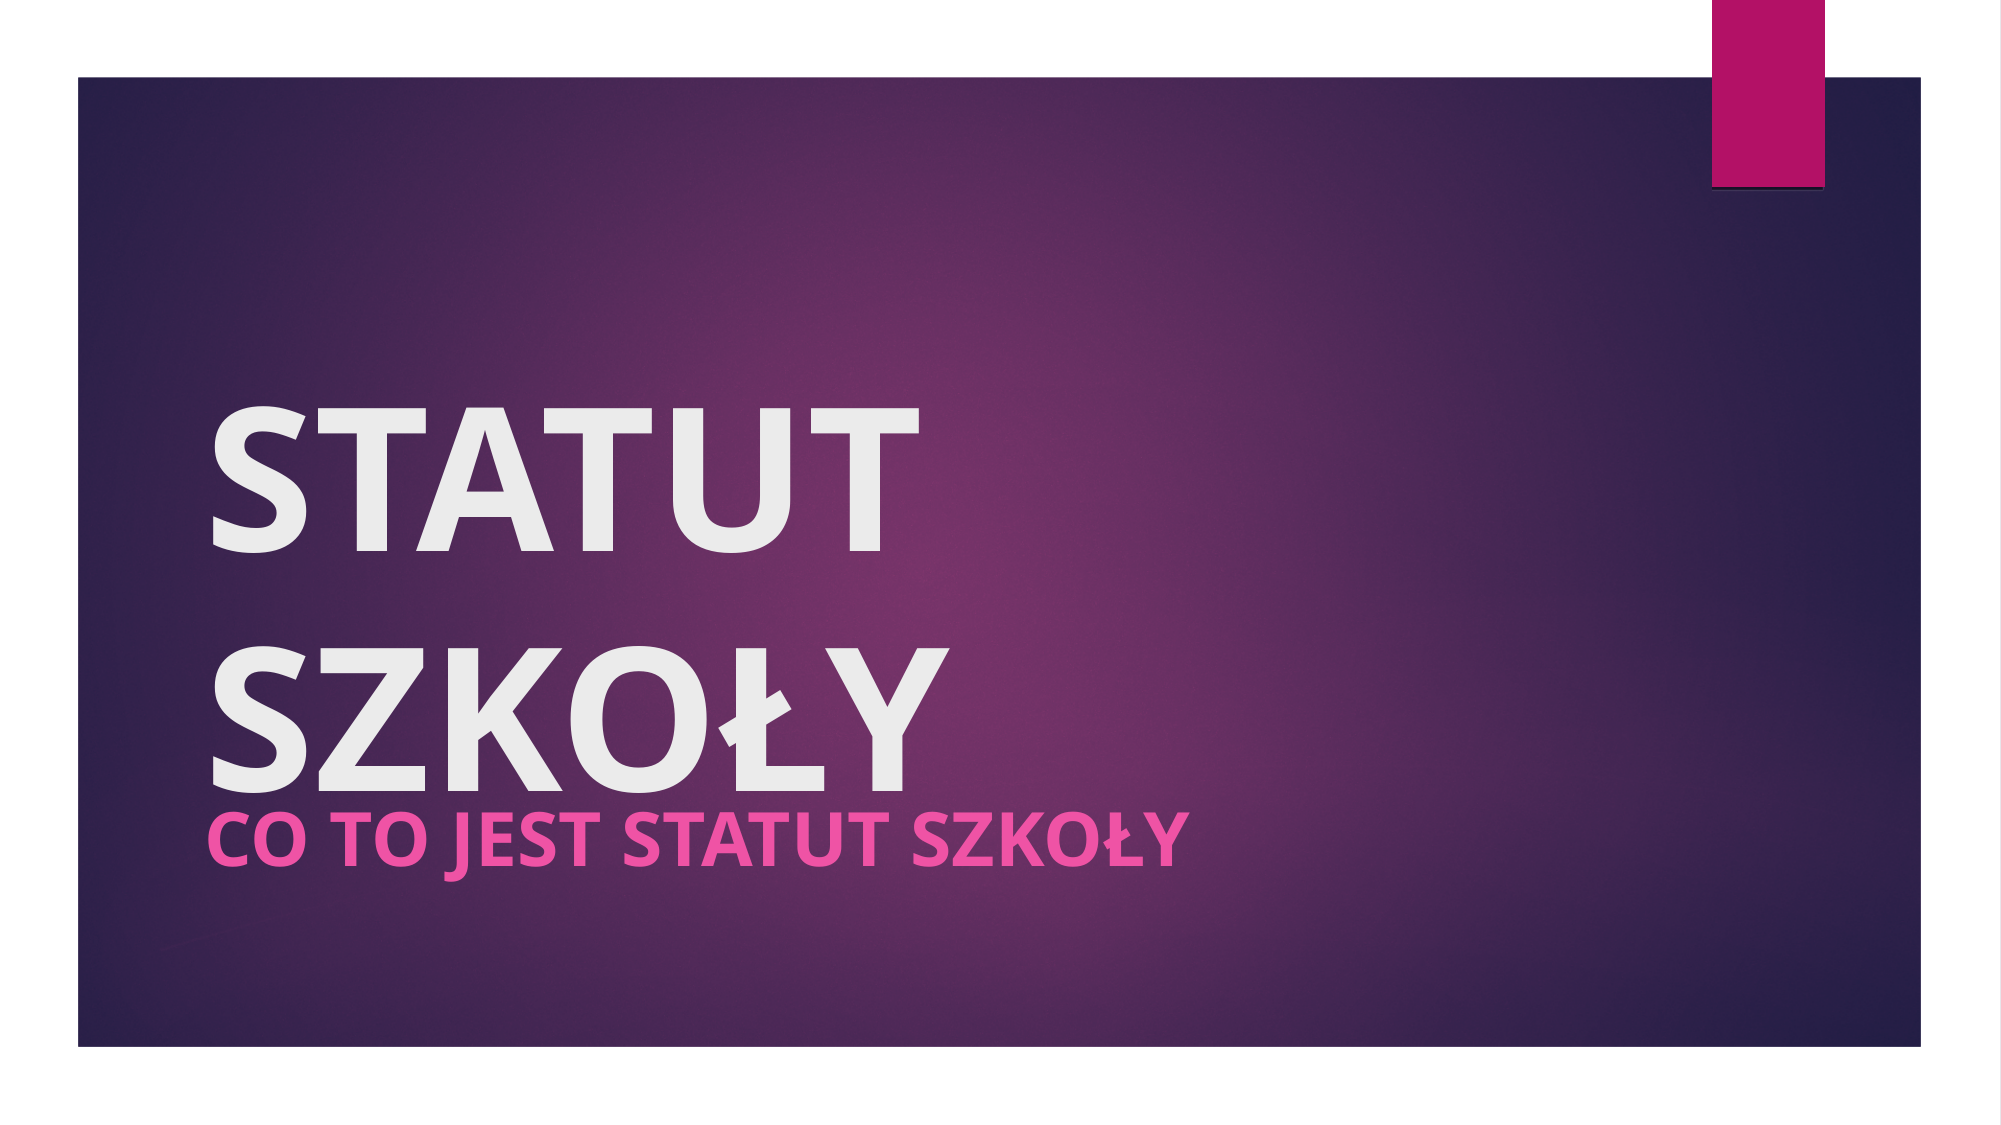

# STATUT SZKOŁY
Co to jest statut szkoły